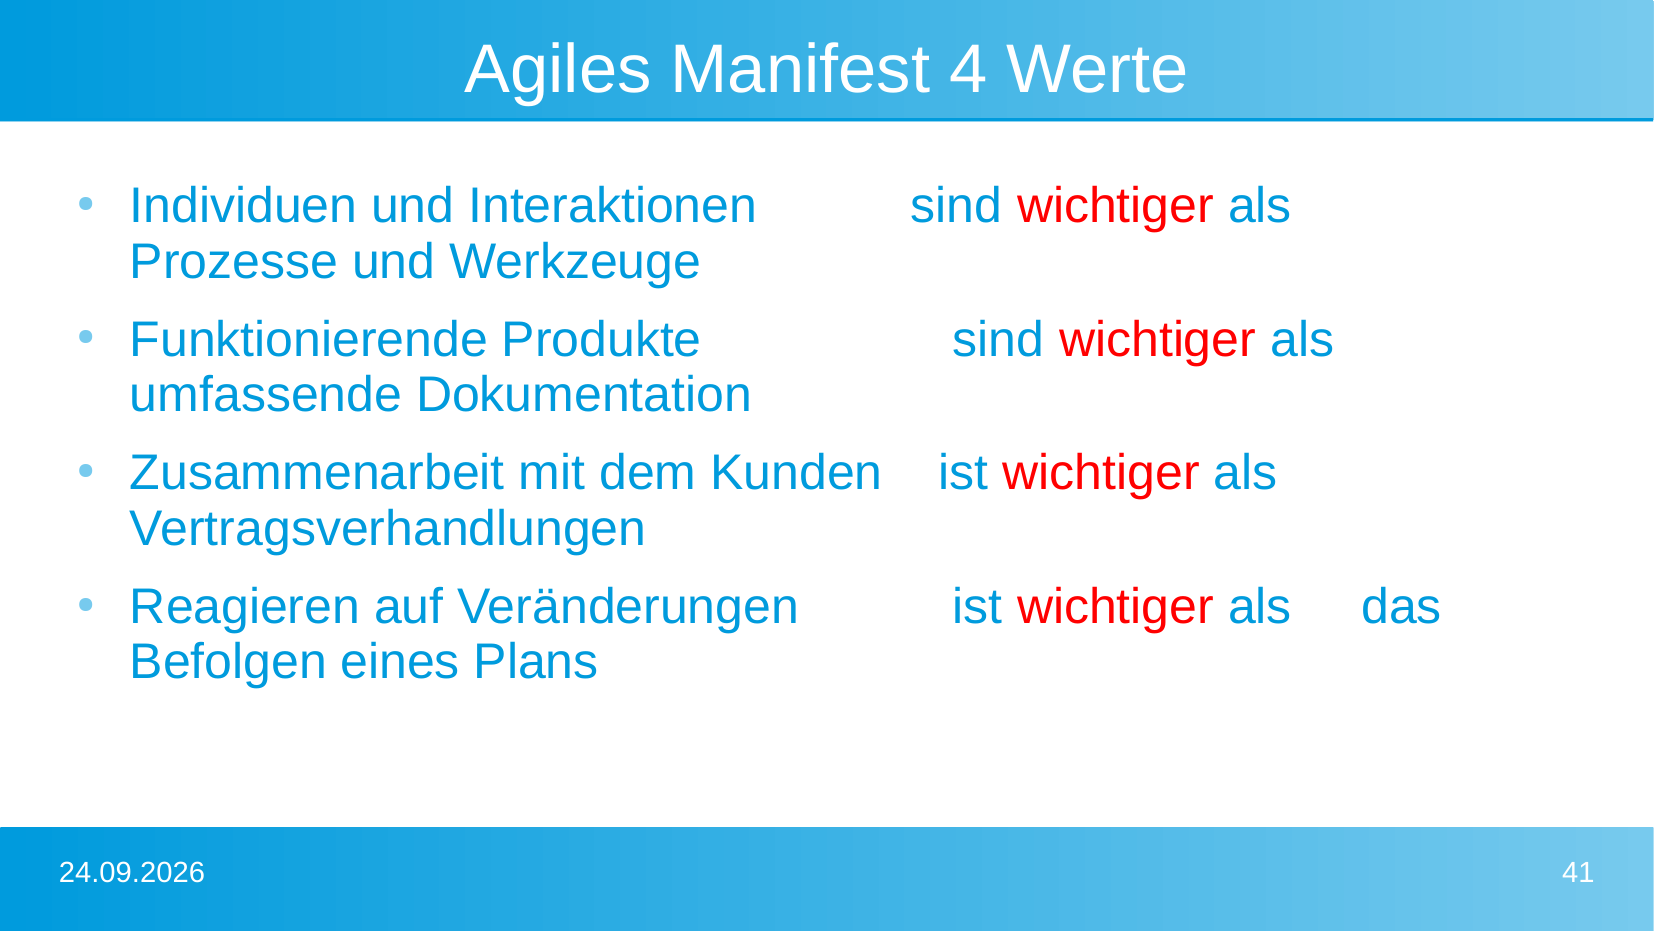

# Agiles Manifest 4 Werte
Individuen und Interaktionen sind wichtiger als Prozesse und Werkzeuge
Funktionierende Produkte sind wichtiger als umfassende Dokumentation
Zusammenarbeit mit dem Kunden ist wichtiger als Vertragsverhandlungen
Reagieren auf Veränderungen ist wichtiger als das Befolgen eines Plans
41